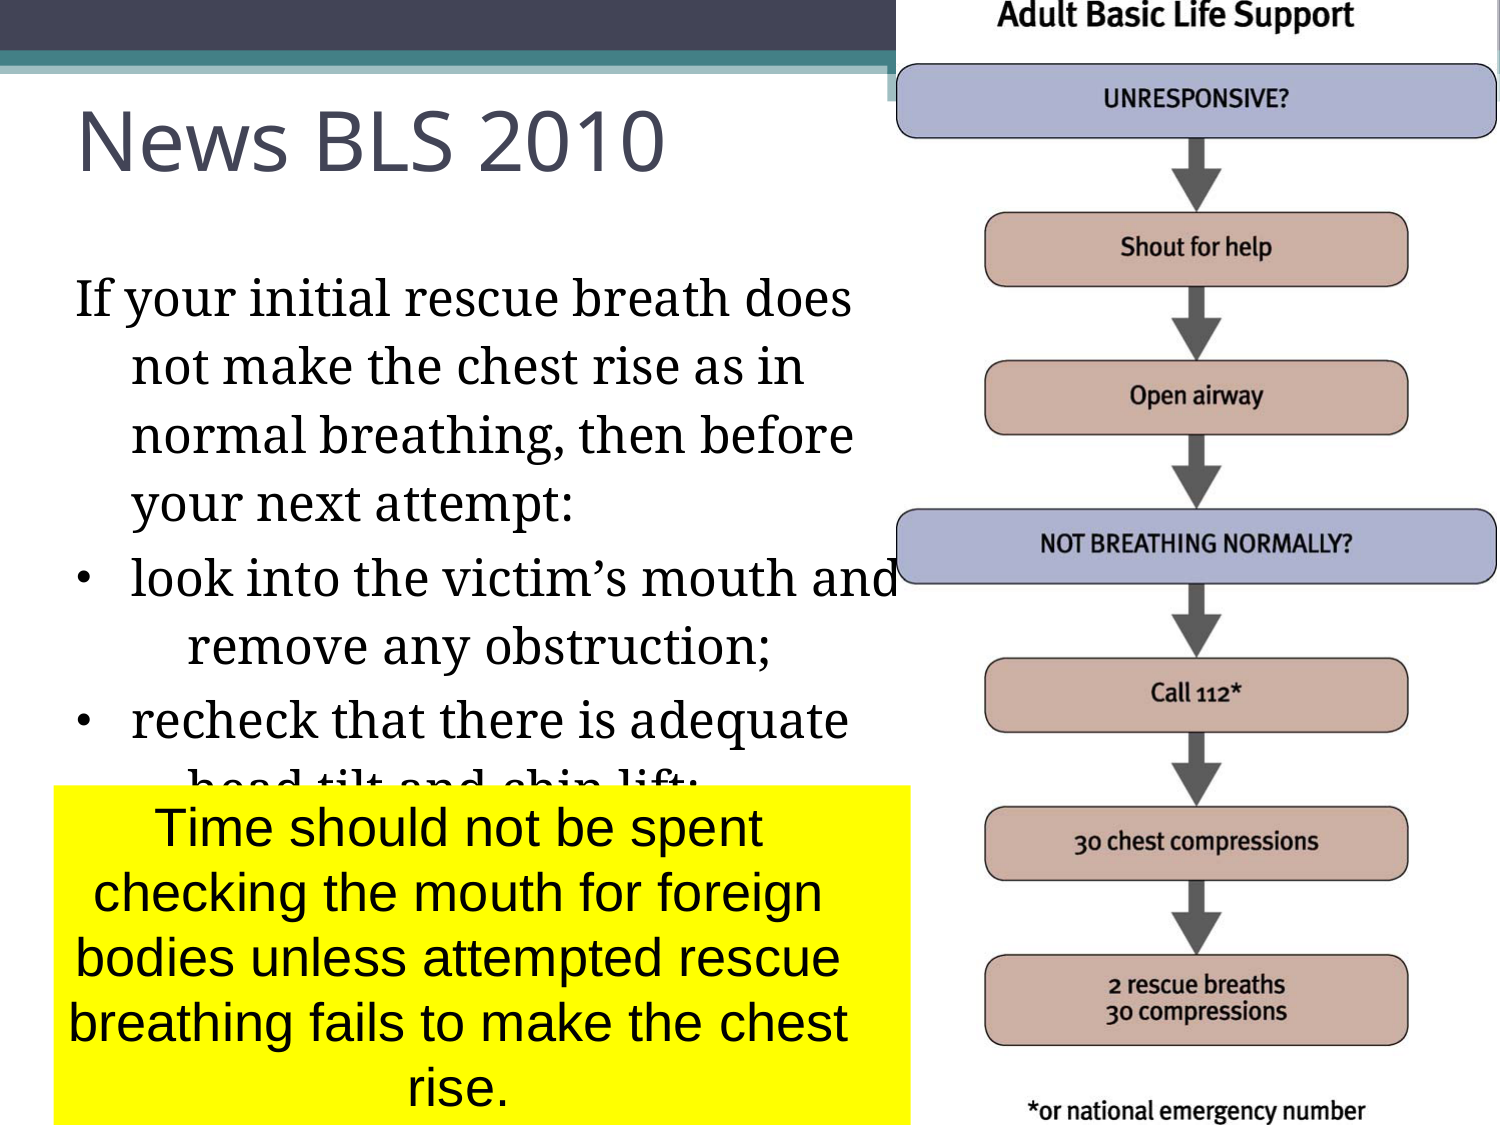

# News BLS 2010
If your initial rescue breath does not make the chest rise as in normal breathing, then before your next attempt:
look into the victim’s mouth and remove any obstruction;
recheck that there is adequate head tilt and chin lift;
do not attempt more than two breaths each time before returning to chest compressions.
Time should not be spent checking the mouth for foreign bodies unless attempted rescue breathing fails to make the chest rise.